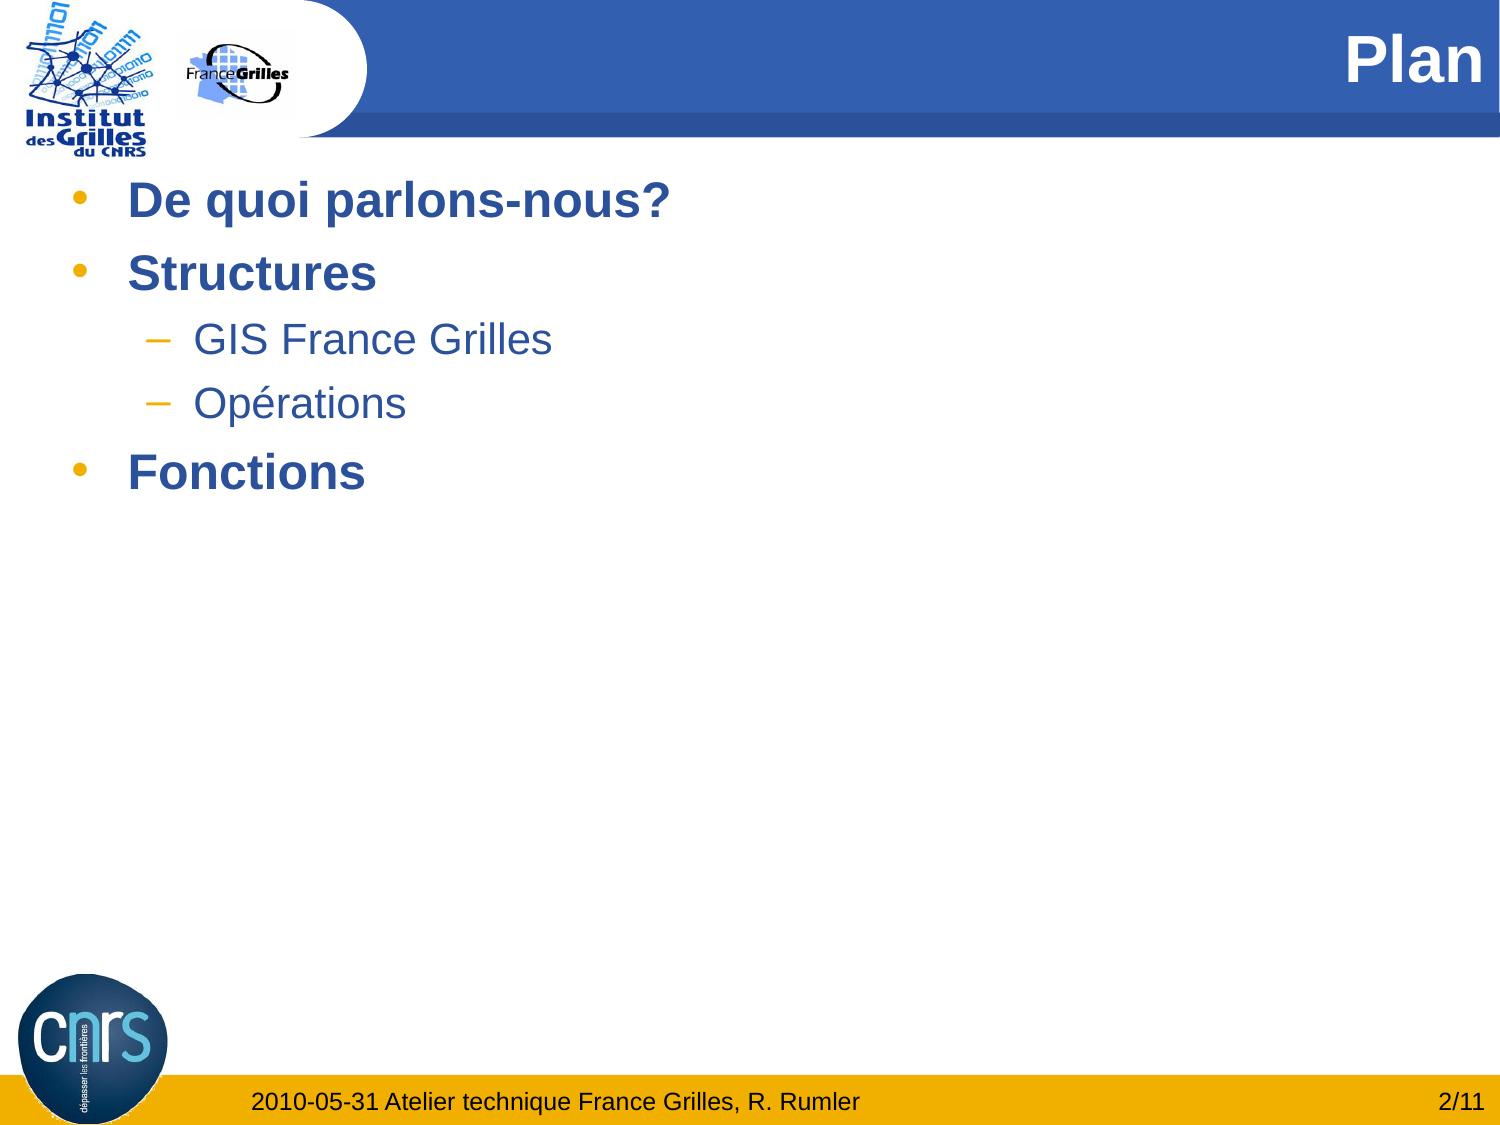

# Plan
De quoi parlons-nous?
Structures
GIS France Grilles
Opérations
Fonctions
2010-05-31 Atelier technique France Grilles, R. Rumler